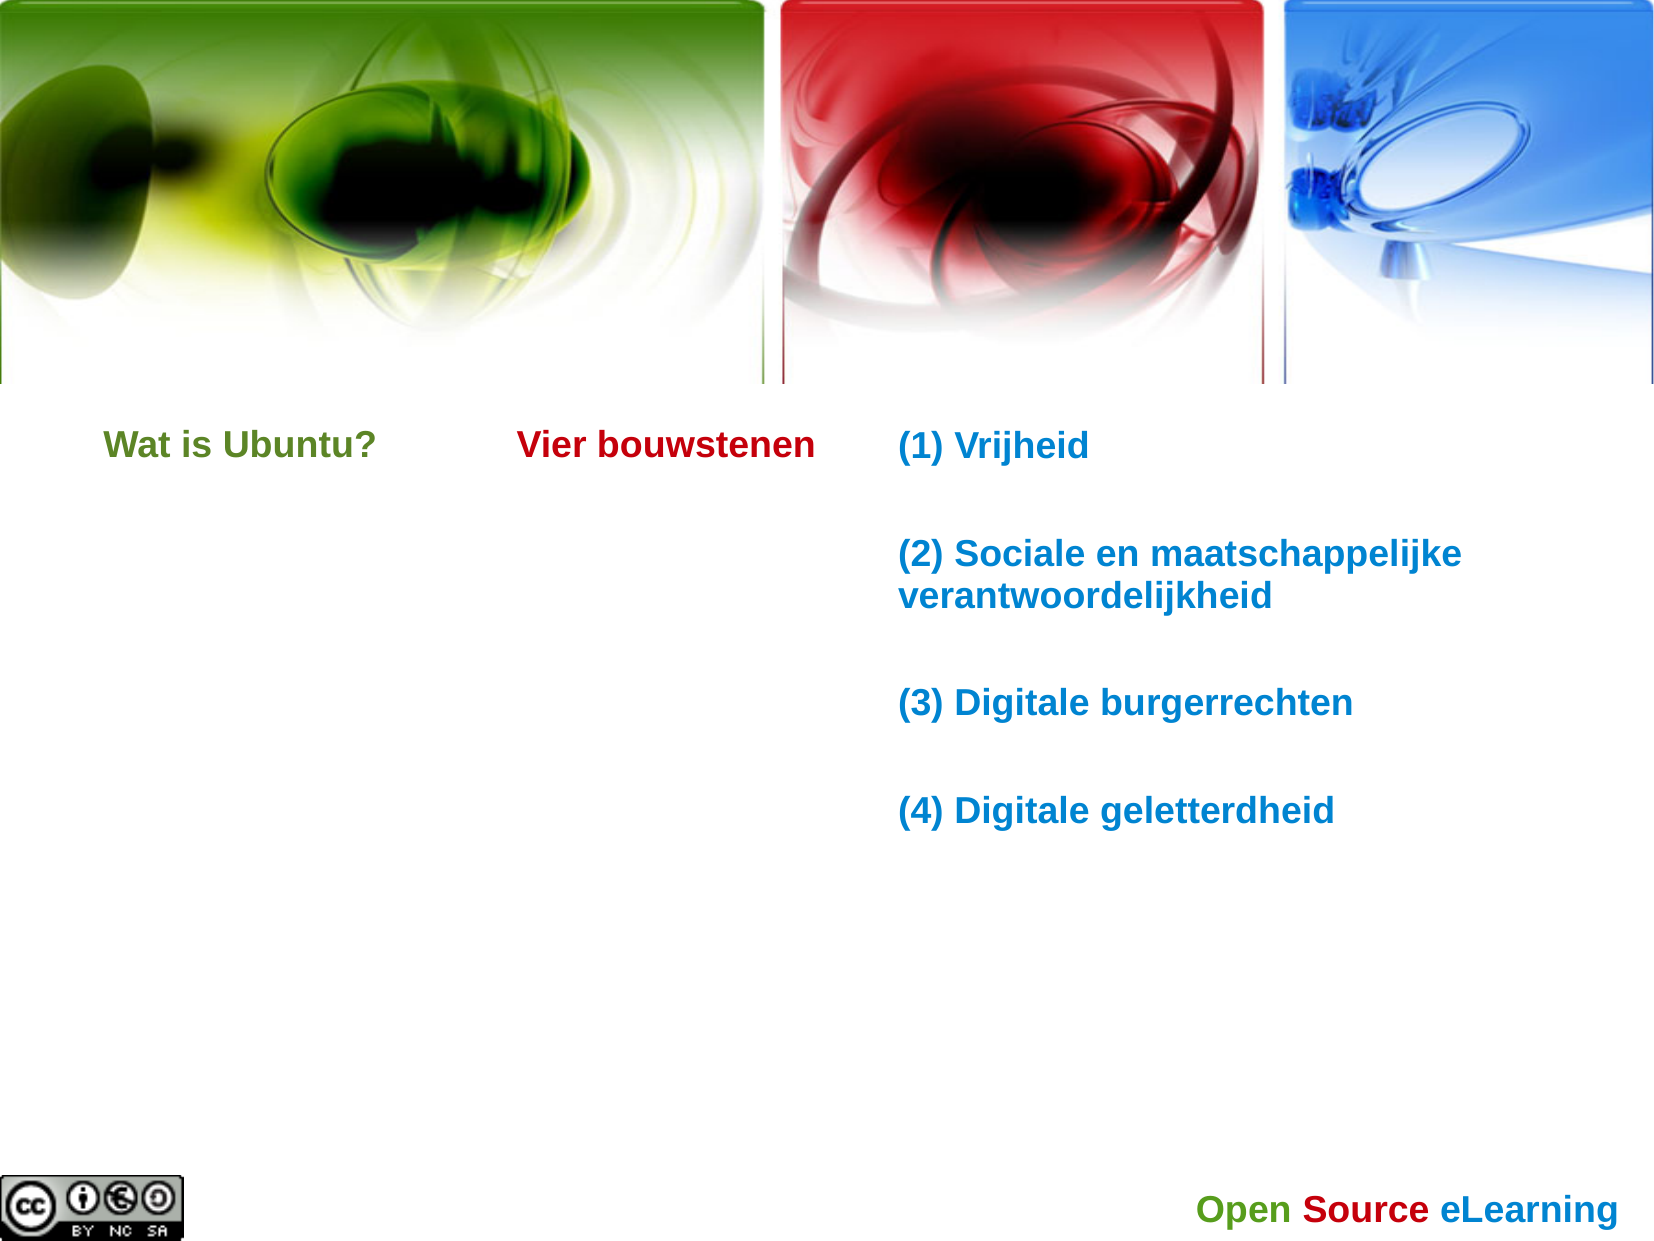

Wat is Ubuntu?
Vier bouwstenen
(1) Vrijheid
(2) Sociale en maatschappelijke verantwoordelijkheid
(3) Digitale burgerrechten
(4) Digitale geletterdheid
Open Source eLearning